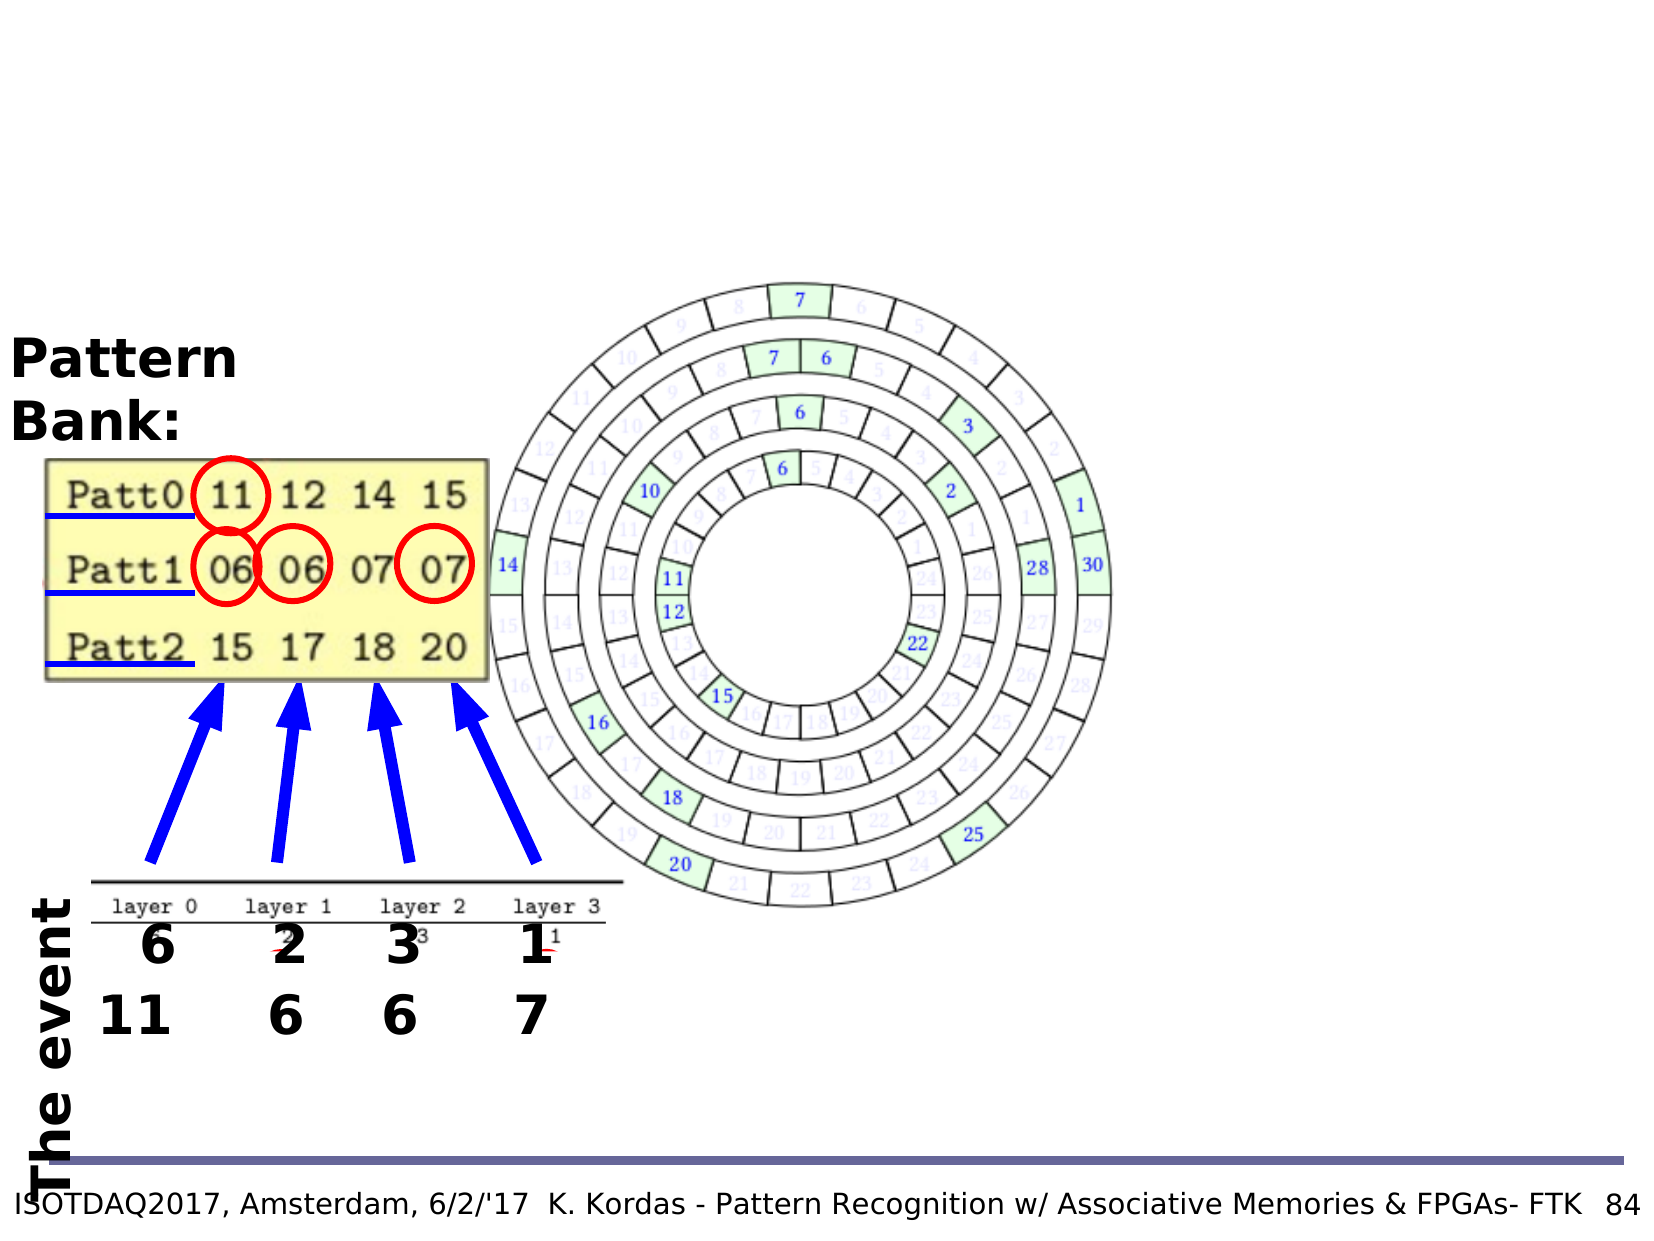

In this example:
Pattern Bank:
6 2 3 1
The event
11 6 6 7
ISOTDAQ2017, Amsterdam, 6/2/'17
K. Kordas - Pattern Recognition w/ Associative Memories & FPGAs- FTK
84